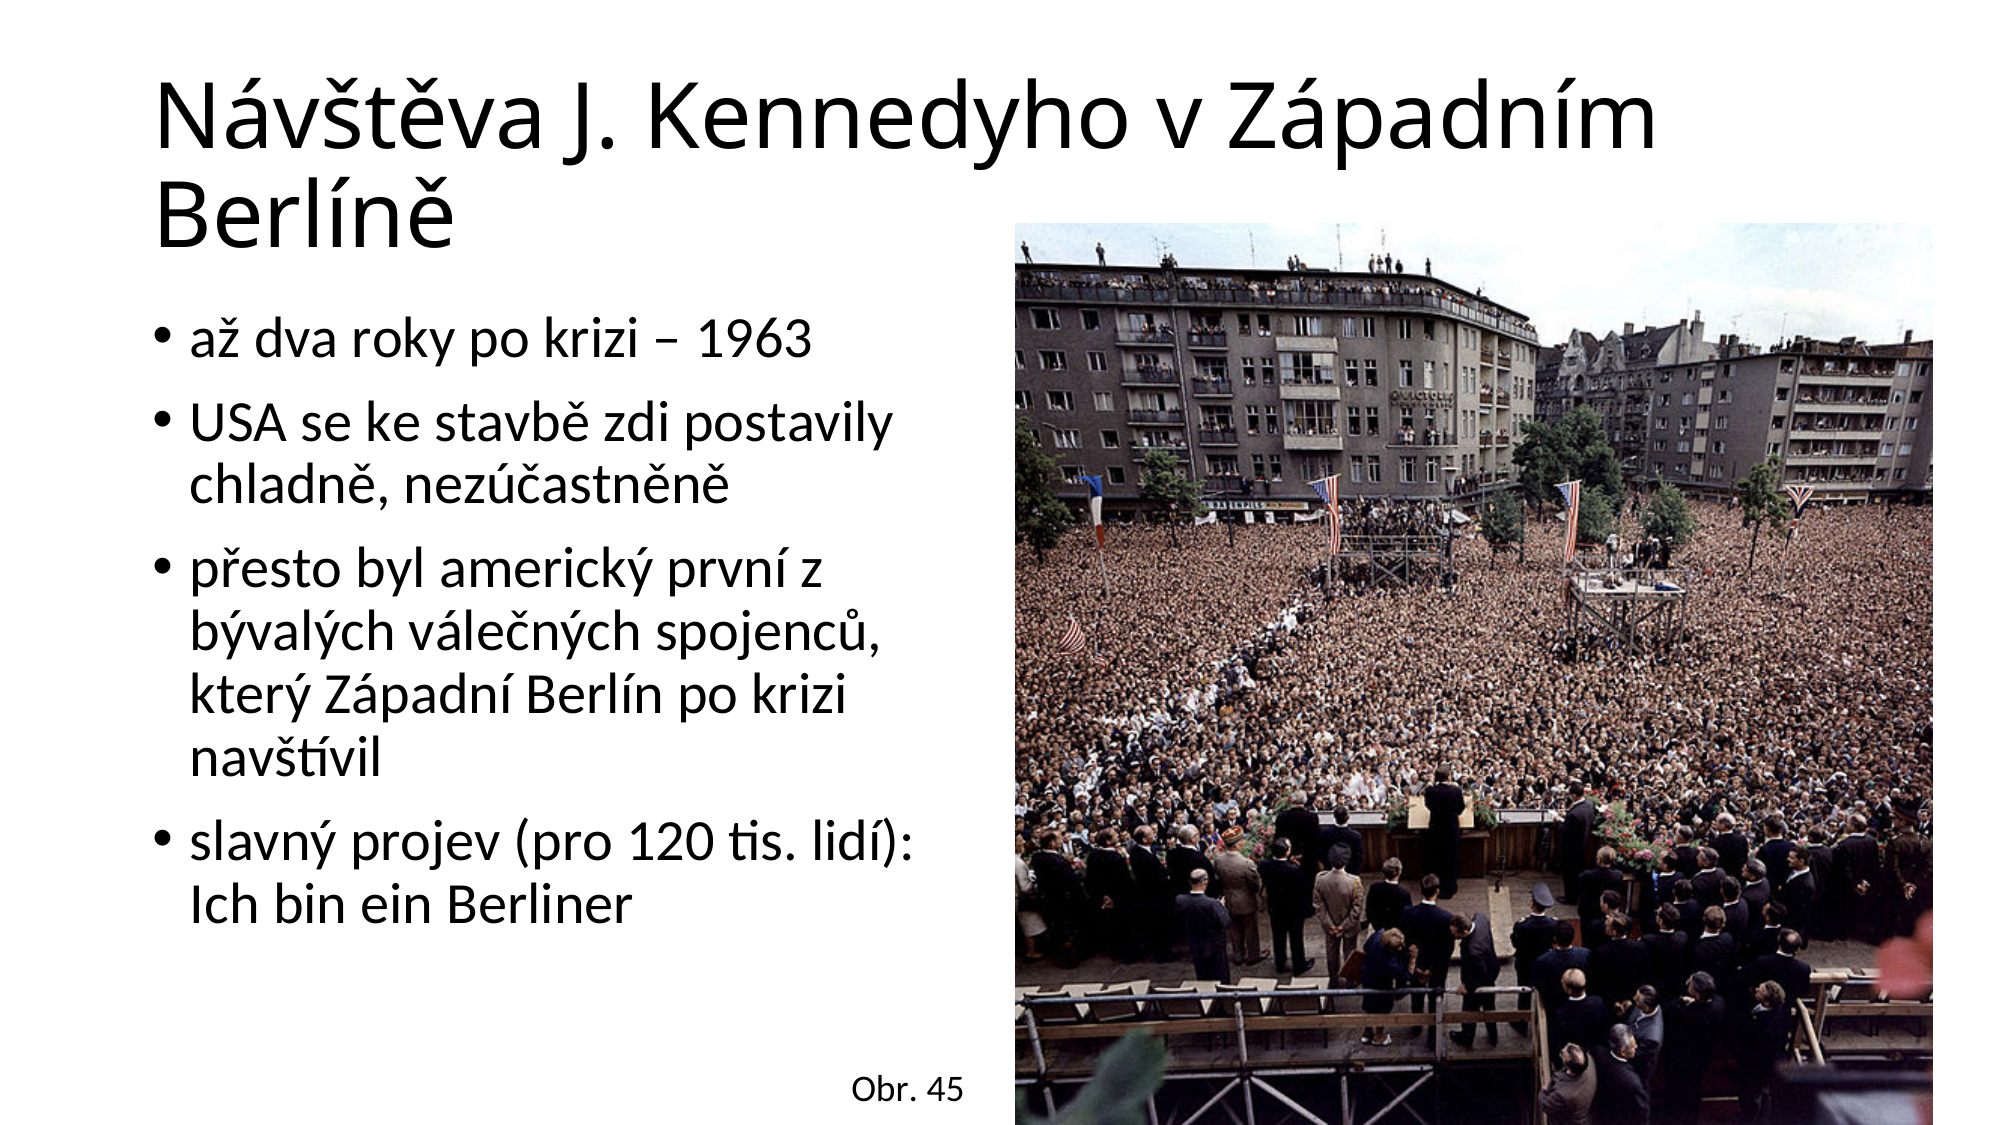

# Návštěva J. Kennedyho v Západním Berlíně
až dva roky po krizi – 1963
USA se ke stavbě zdi postavily chladně, nezúčastněně
přesto byl americký první z bývalých válečných spojenců, který Západní Berlín po krizi navštívil
slavný projev (pro 120 tis. lidí): Ich bin ein Berliner
Obr. 45